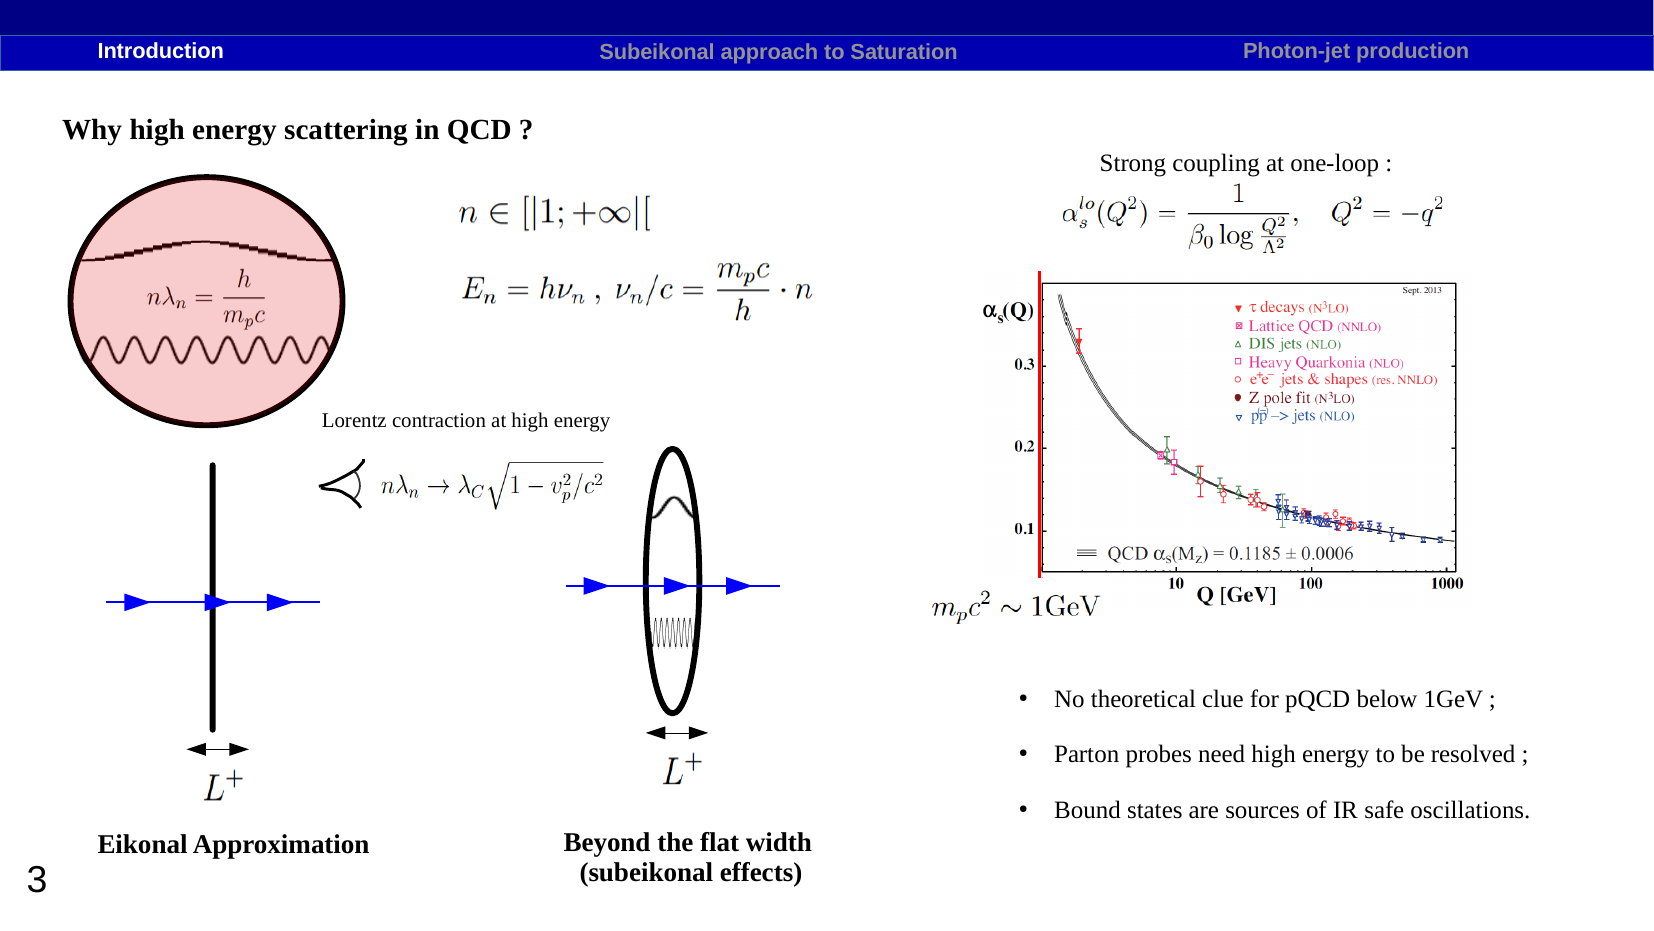

Introduction
Photon-jet production
Subeikonal approach to Saturation
Why high energy scattering in QCD ?
Strong coupling at one-loop :
Lorentz contraction at high energy
No theoretical clue for pQCD below 1GeV ;
Parton probes need high energy to be resolved ;
Bound states are sources of IR safe oscillations.
Beyond the flat width
(subeikonal effects)
Eikonal Approximation